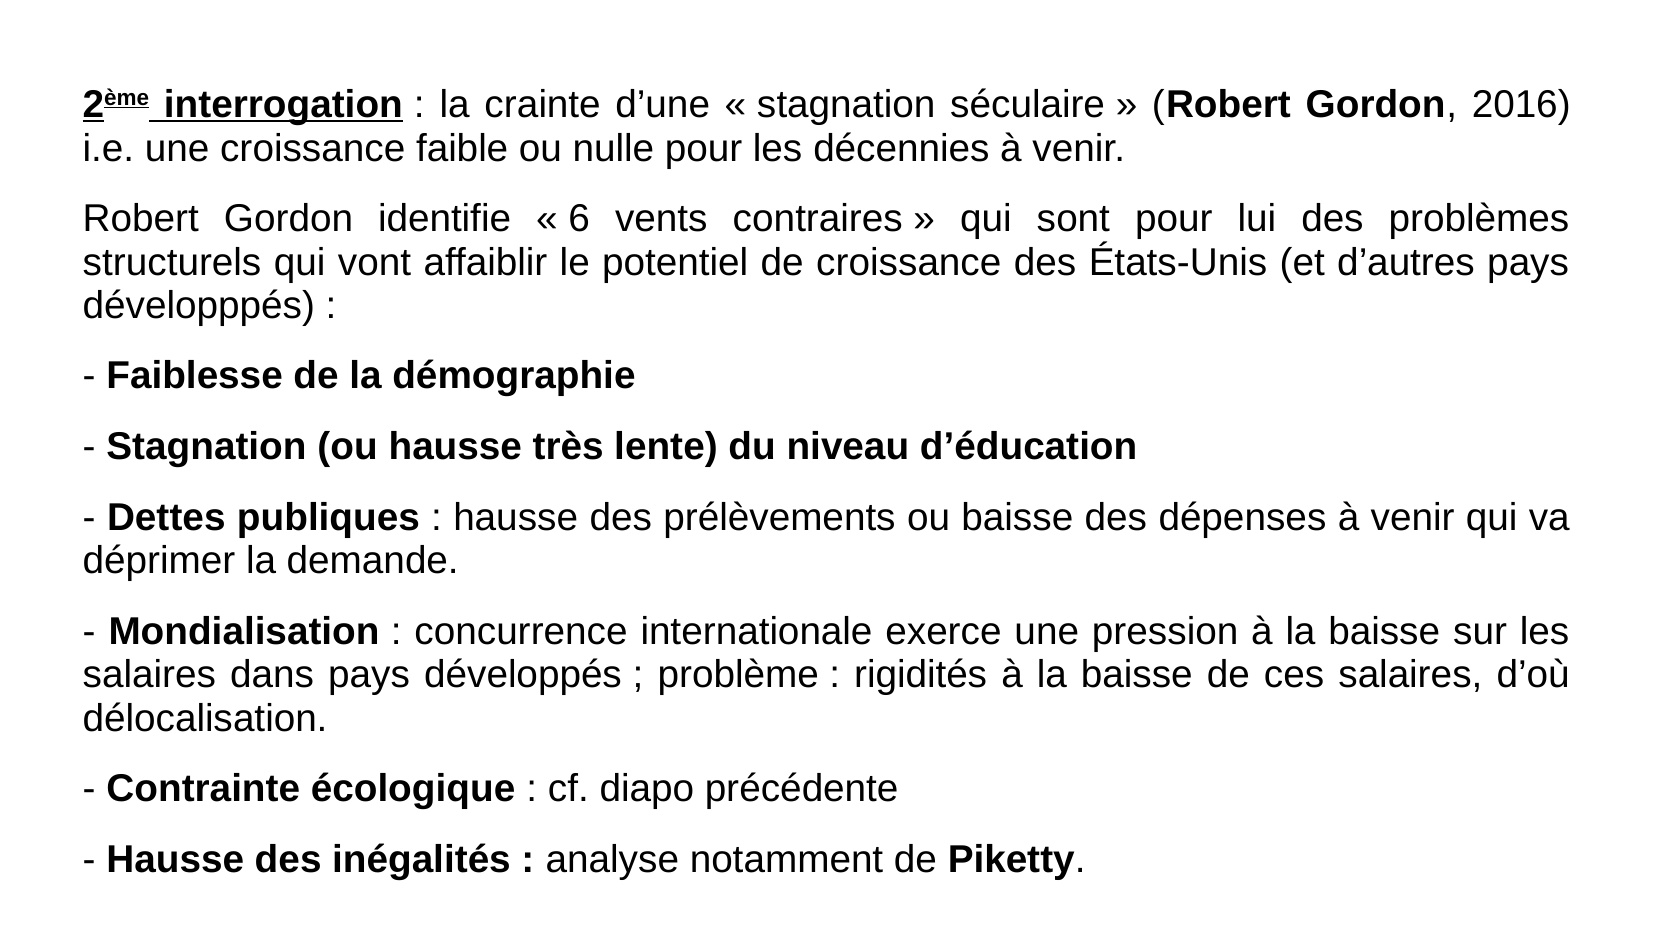

# 2ème interrogation : la crainte d’une « stagnation séculaire » (Robert Gordon, 2016) i.e. une croissance faible ou nulle pour les décennies à venir.
Robert Gordon identifie « 6 vents contraires » qui sont pour lui des problèmes structurels qui vont affaiblir le potentiel de croissance des États-Unis (et d’autres pays développpés) :
- Faiblesse de la démographie
- Stagnation (ou hausse très lente) du niveau d’éducation
- Dettes publiques : hausse des prélèvements ou baisse des dépenses à venir qui va déprimer la demande.
- Mondialisation : concurrence internationale exerce une pression à la baisse sur les salaires dans pays développés ; problème : rigidités à la baisse de ces salaires, d’où délocalisation.
- Contrainte écologique : cf. diapo précédente
- Hausse des inégalités : analyse notamment de Piketty.